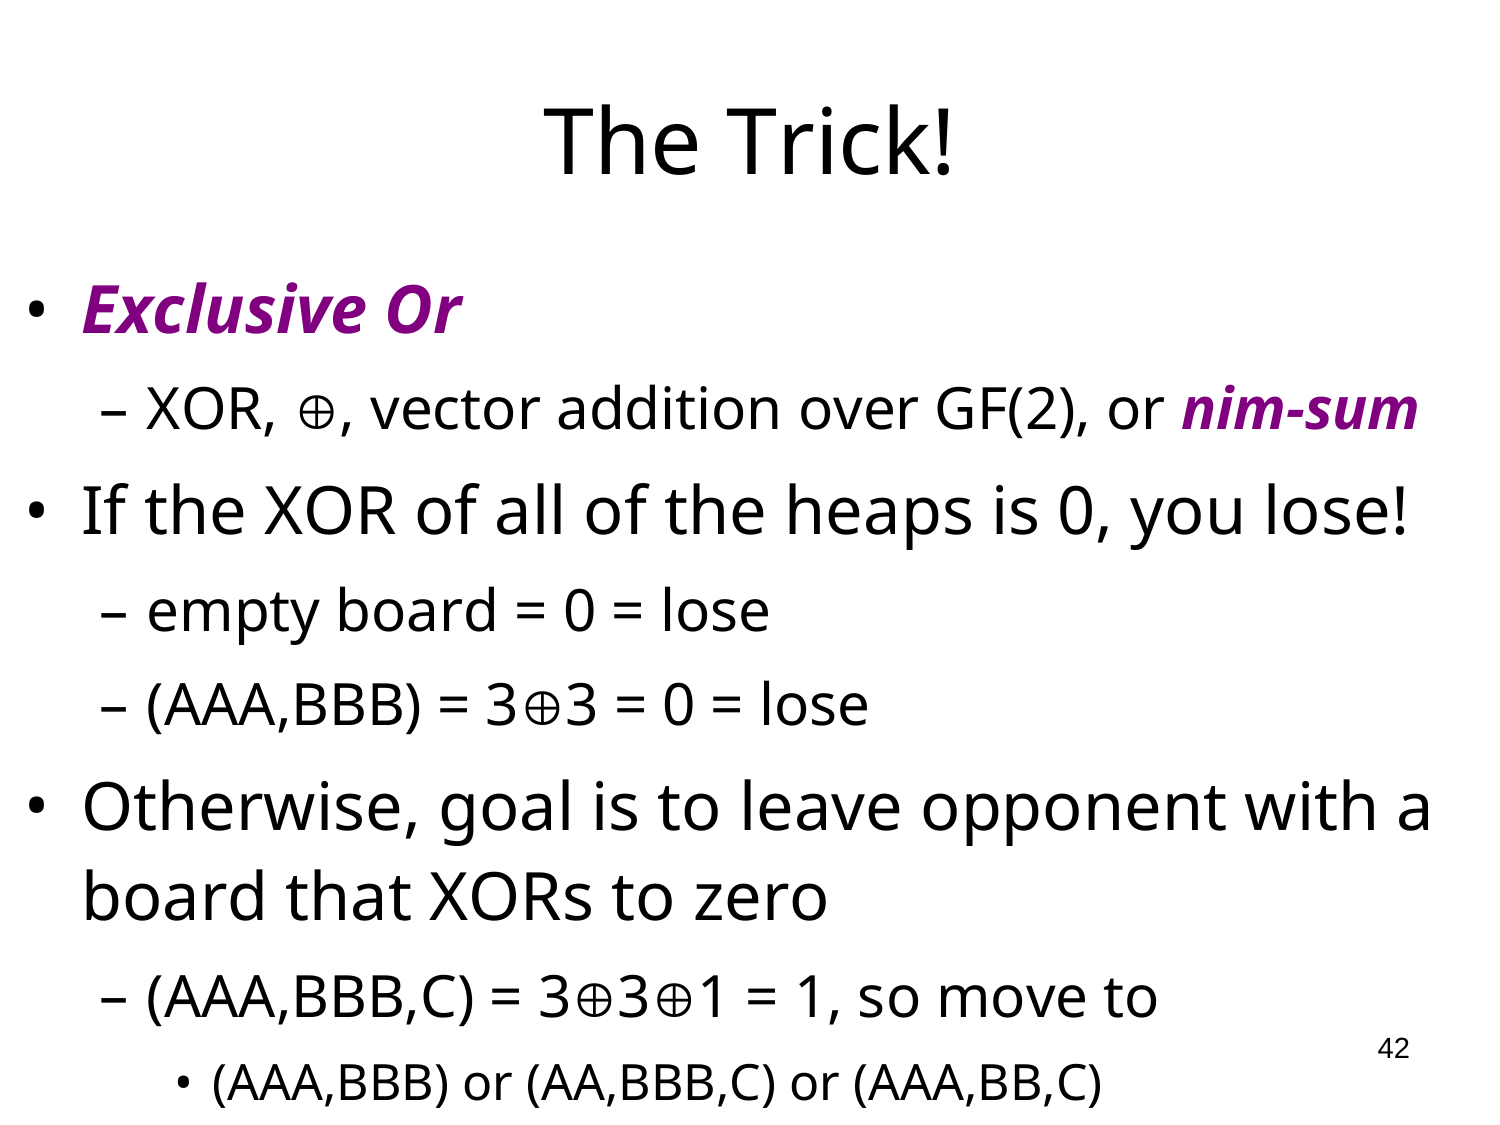

# The Trick!
Exclusive Or
XOR, ⊕, vector addition over GF(2), or nim-sum
If the XOR of all of the heaps is 0, you lose!
empty board = 0 = lose
(AAA,BBB) = 3⊕3 = 0 = lose
Otherwise, goal is to leave opponent with a board that XORs to zero
(AAA,BBB,C) = 3⊕3⊕1 = 1, so move to
(AAA,BBB) or (AA,BBB,C) or (AAA,BB,C)
42